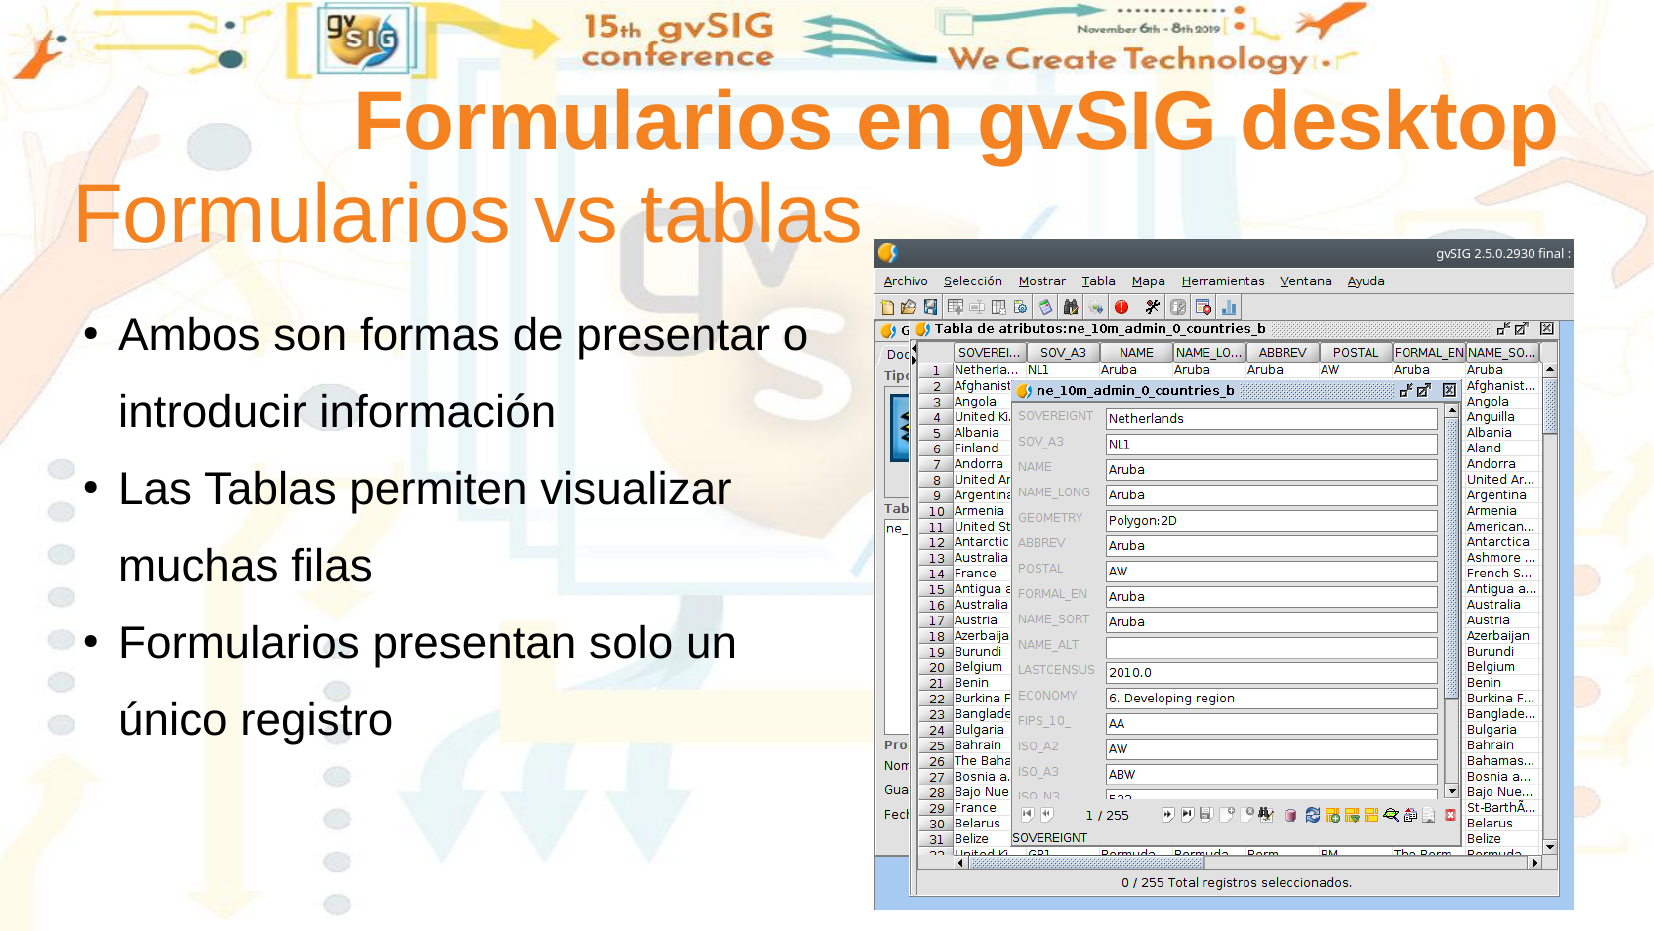

# Formularios en gvSIG desktop
Formularios vs tablas
Ambos son formas de presentar o introducir información
Las Tablas permiten visualizar muchas filas
Formularios presentan solo un único registro